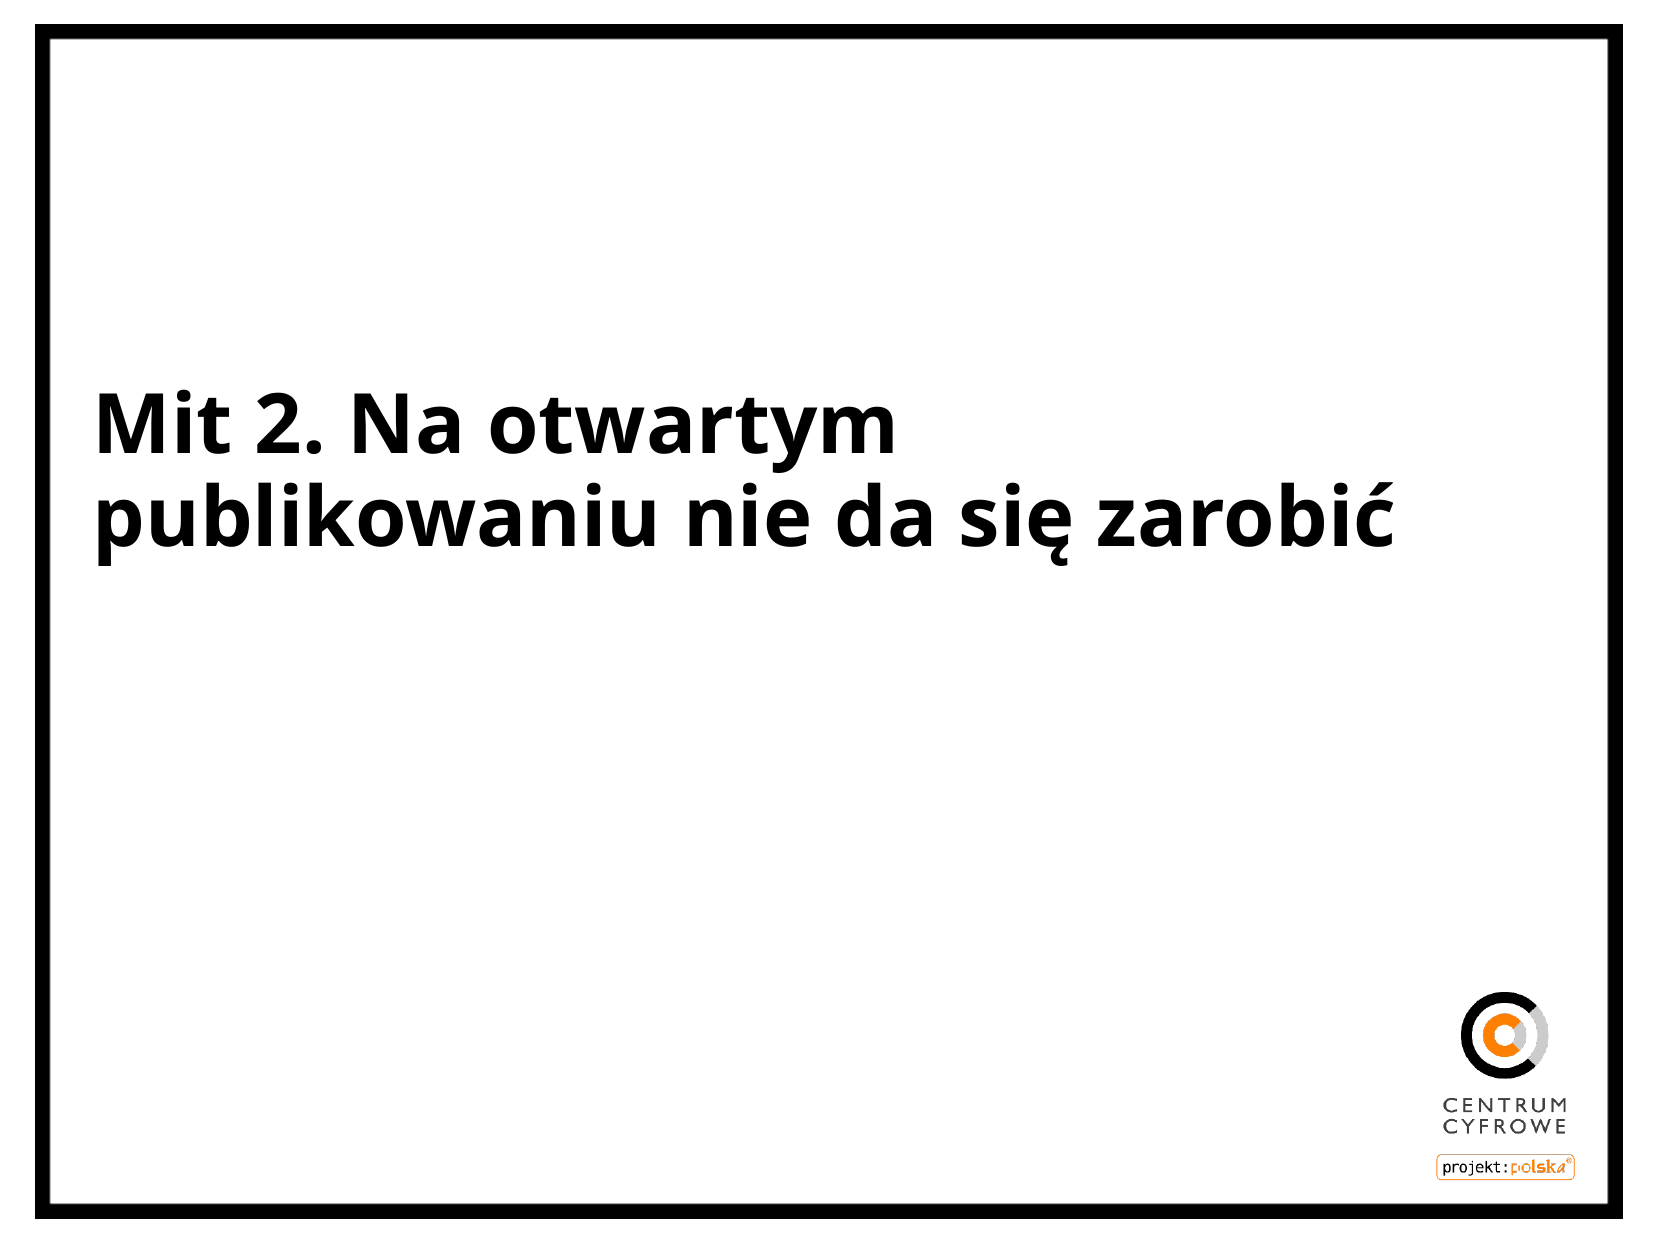

Mit 2. Na otwartym publikowaniu nie da się zarobić